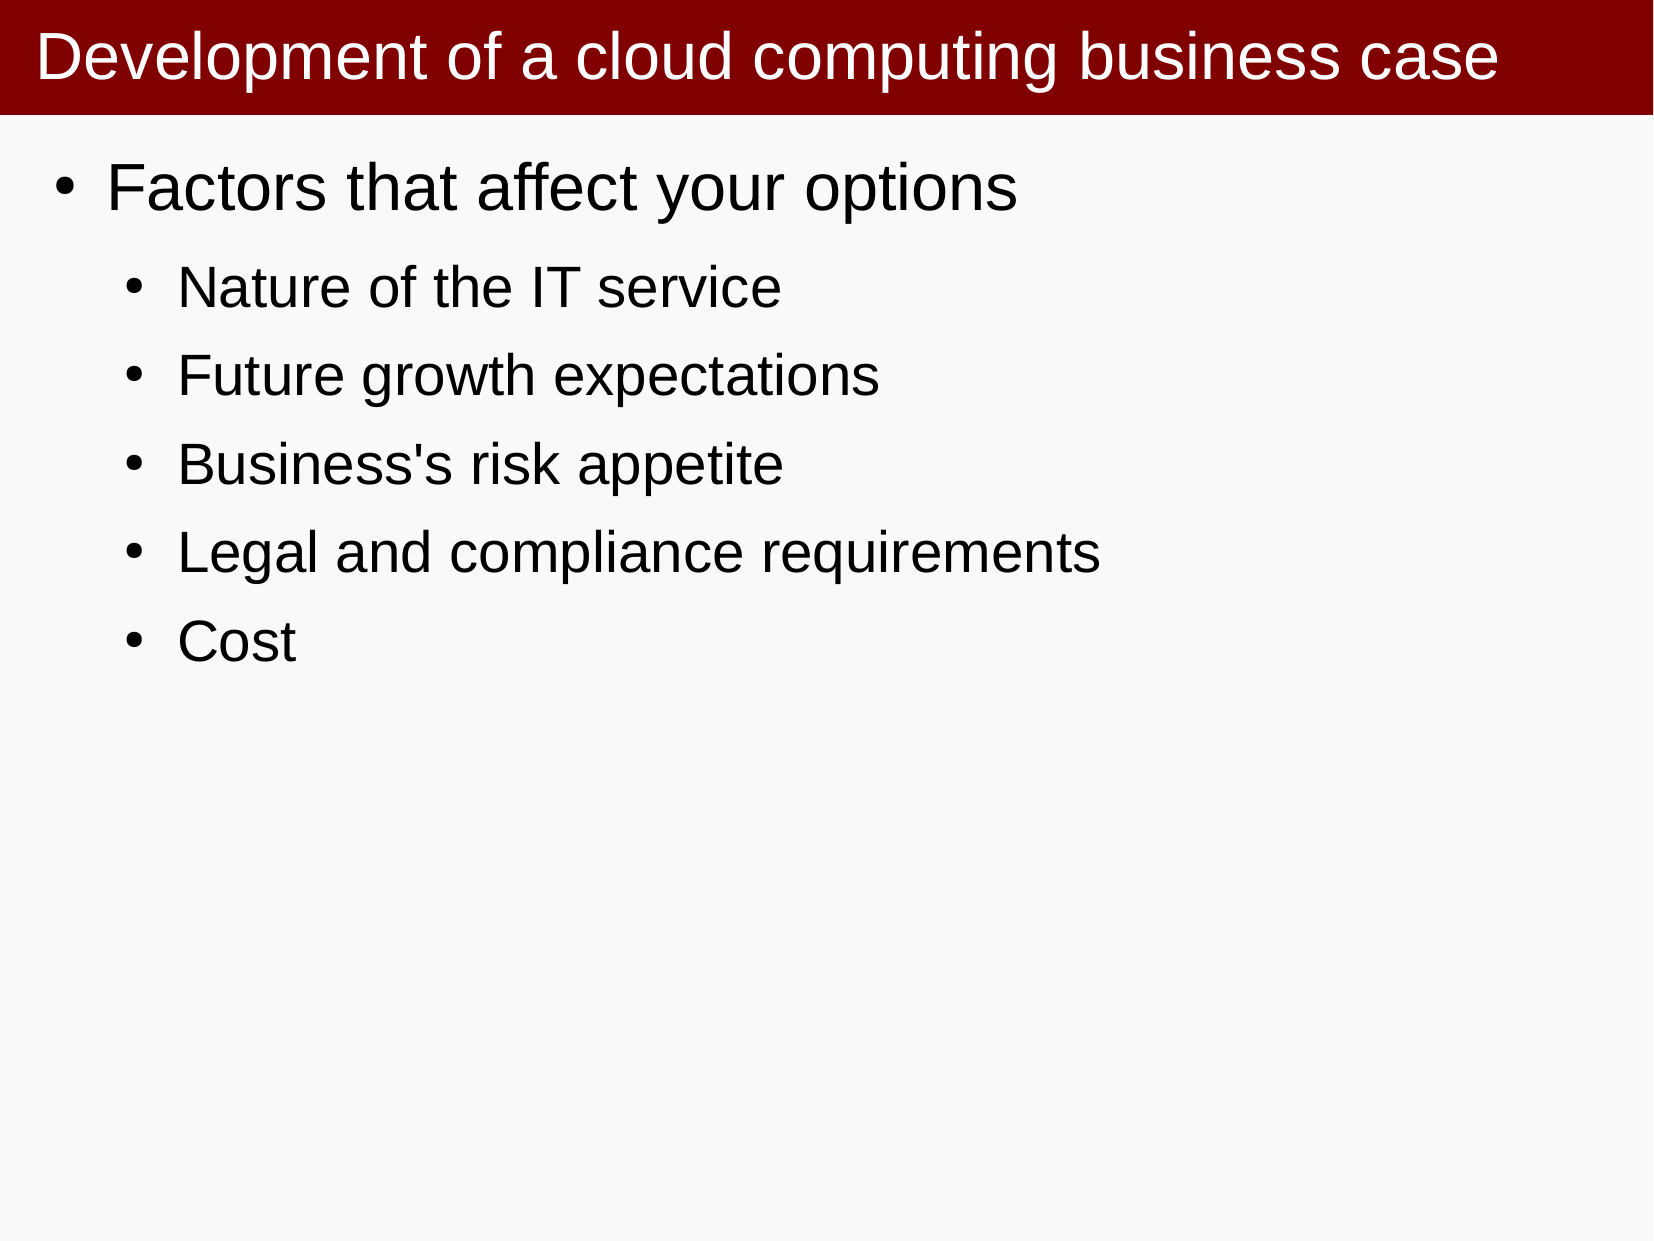

# Development of a cloud computing business case
Factors that affect your options
Nature of the IT service
Future growth expectations
Business's risk appetite
Legal and compliance requirements
Cost